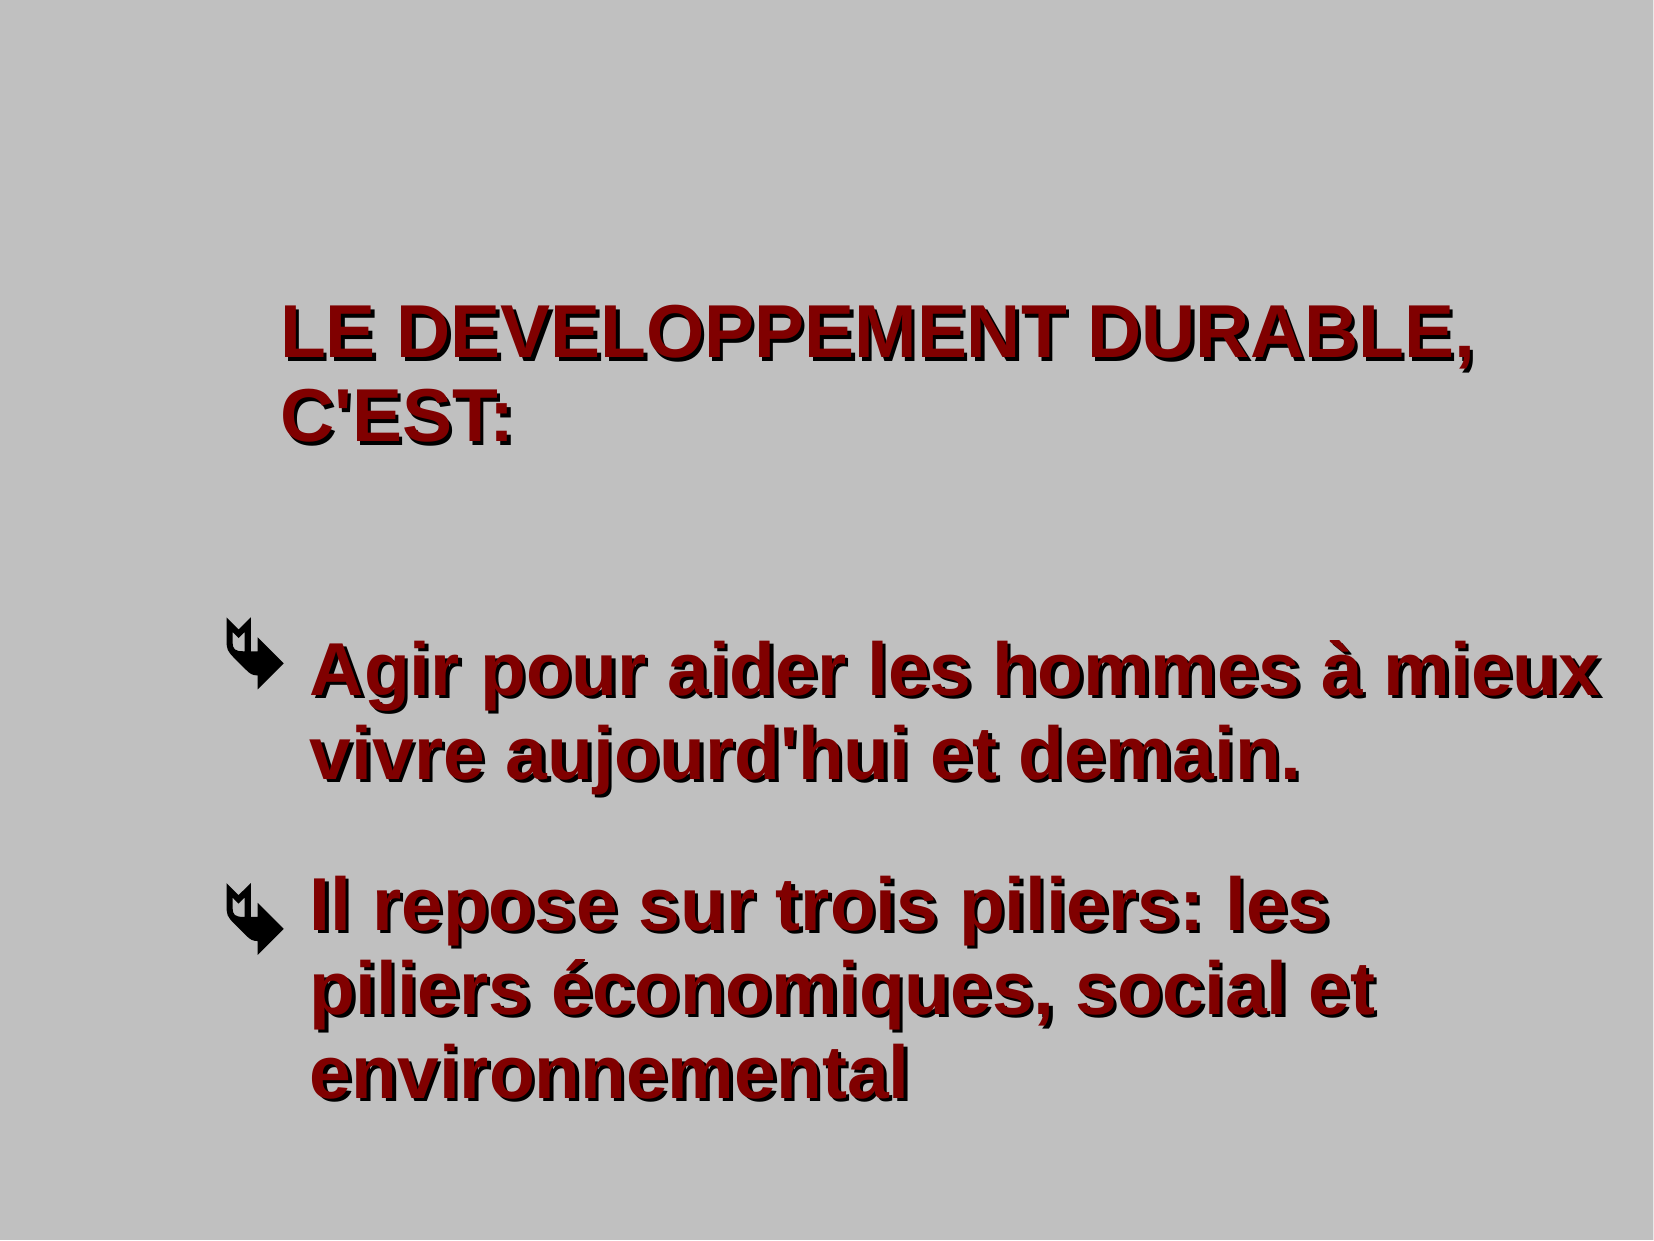

LE DEVELOPPEMENT DURABLE, C'EST:

Agir pour aider les hommes à mieux vivre aujourd'hui et demain.
Il repose sur trois piliers: les piliers économiques, social et environnemental
